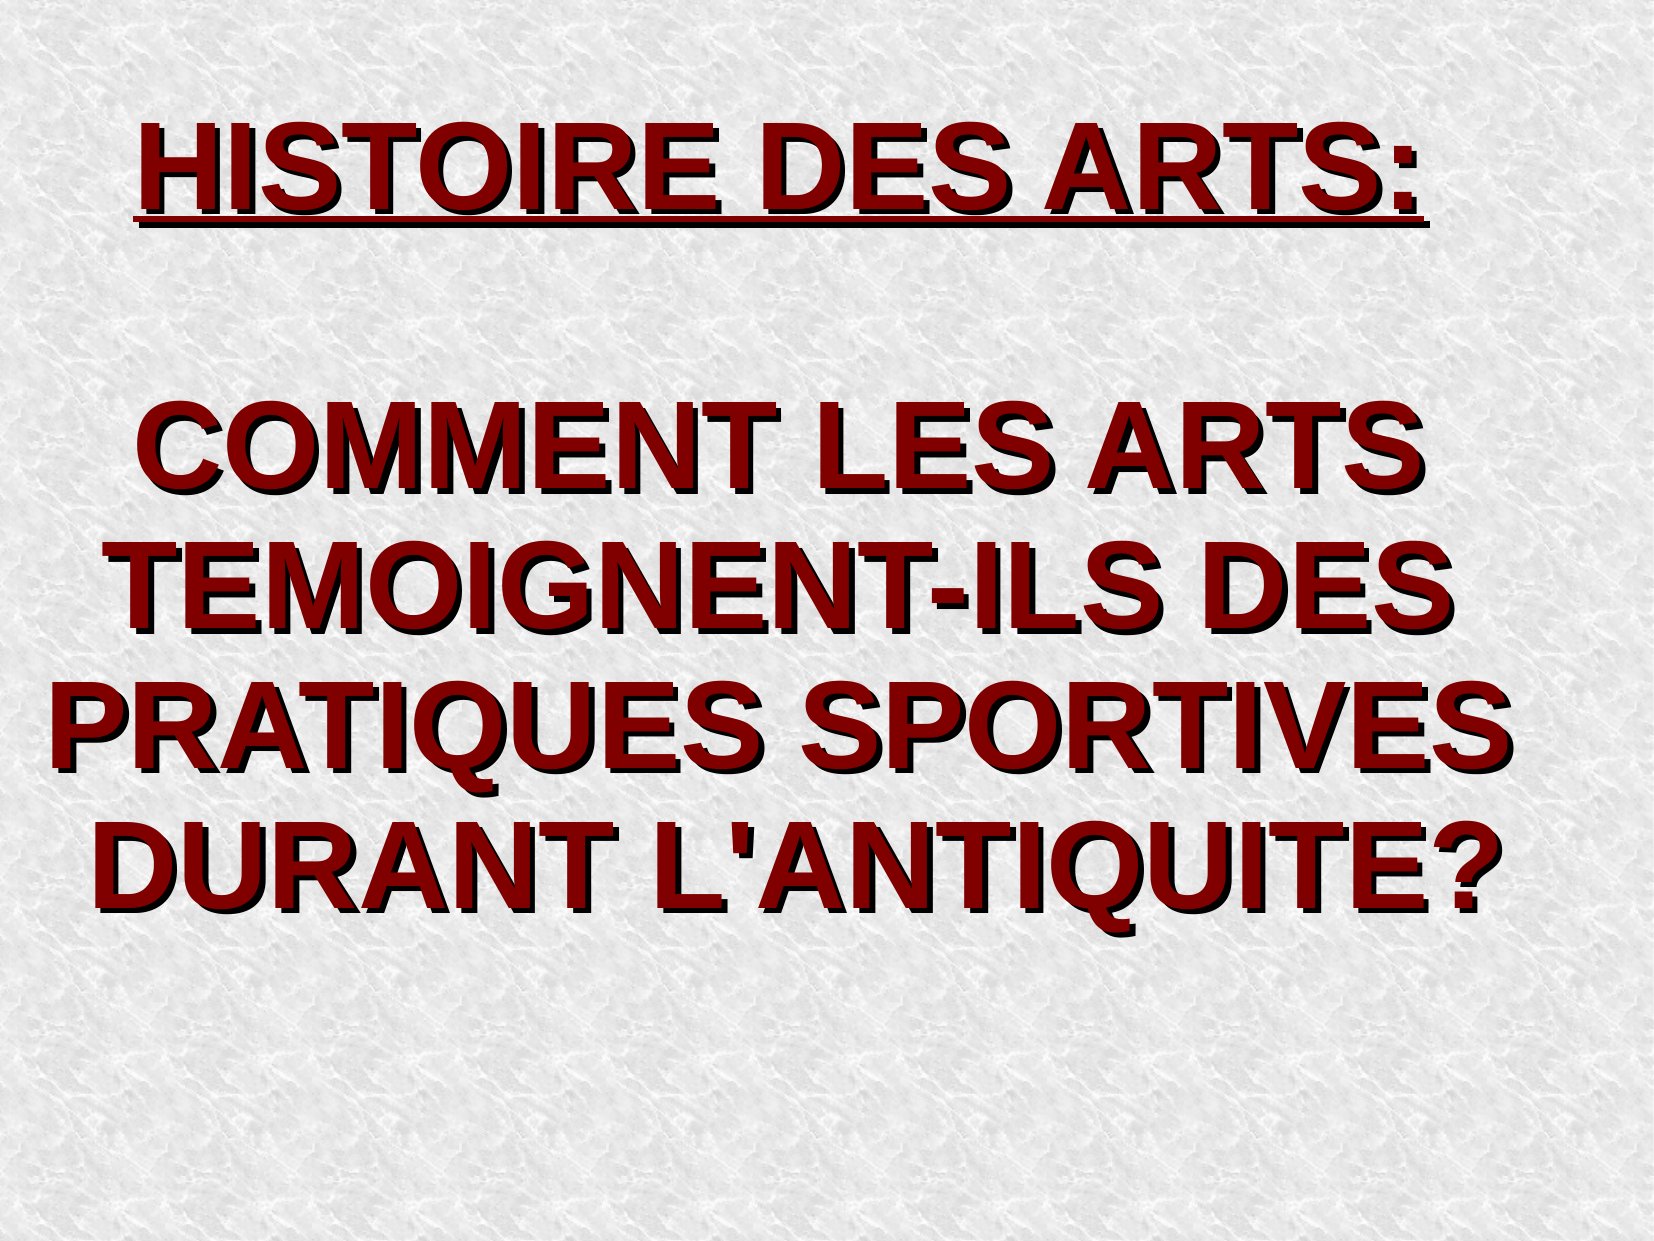

HISTOIRE DES ARTS:
COMMENT LES ARTS TEMOIGNENT-ILS DES PRATIQUES SPORTIVES
 DURANT L'ANTIQUITE?